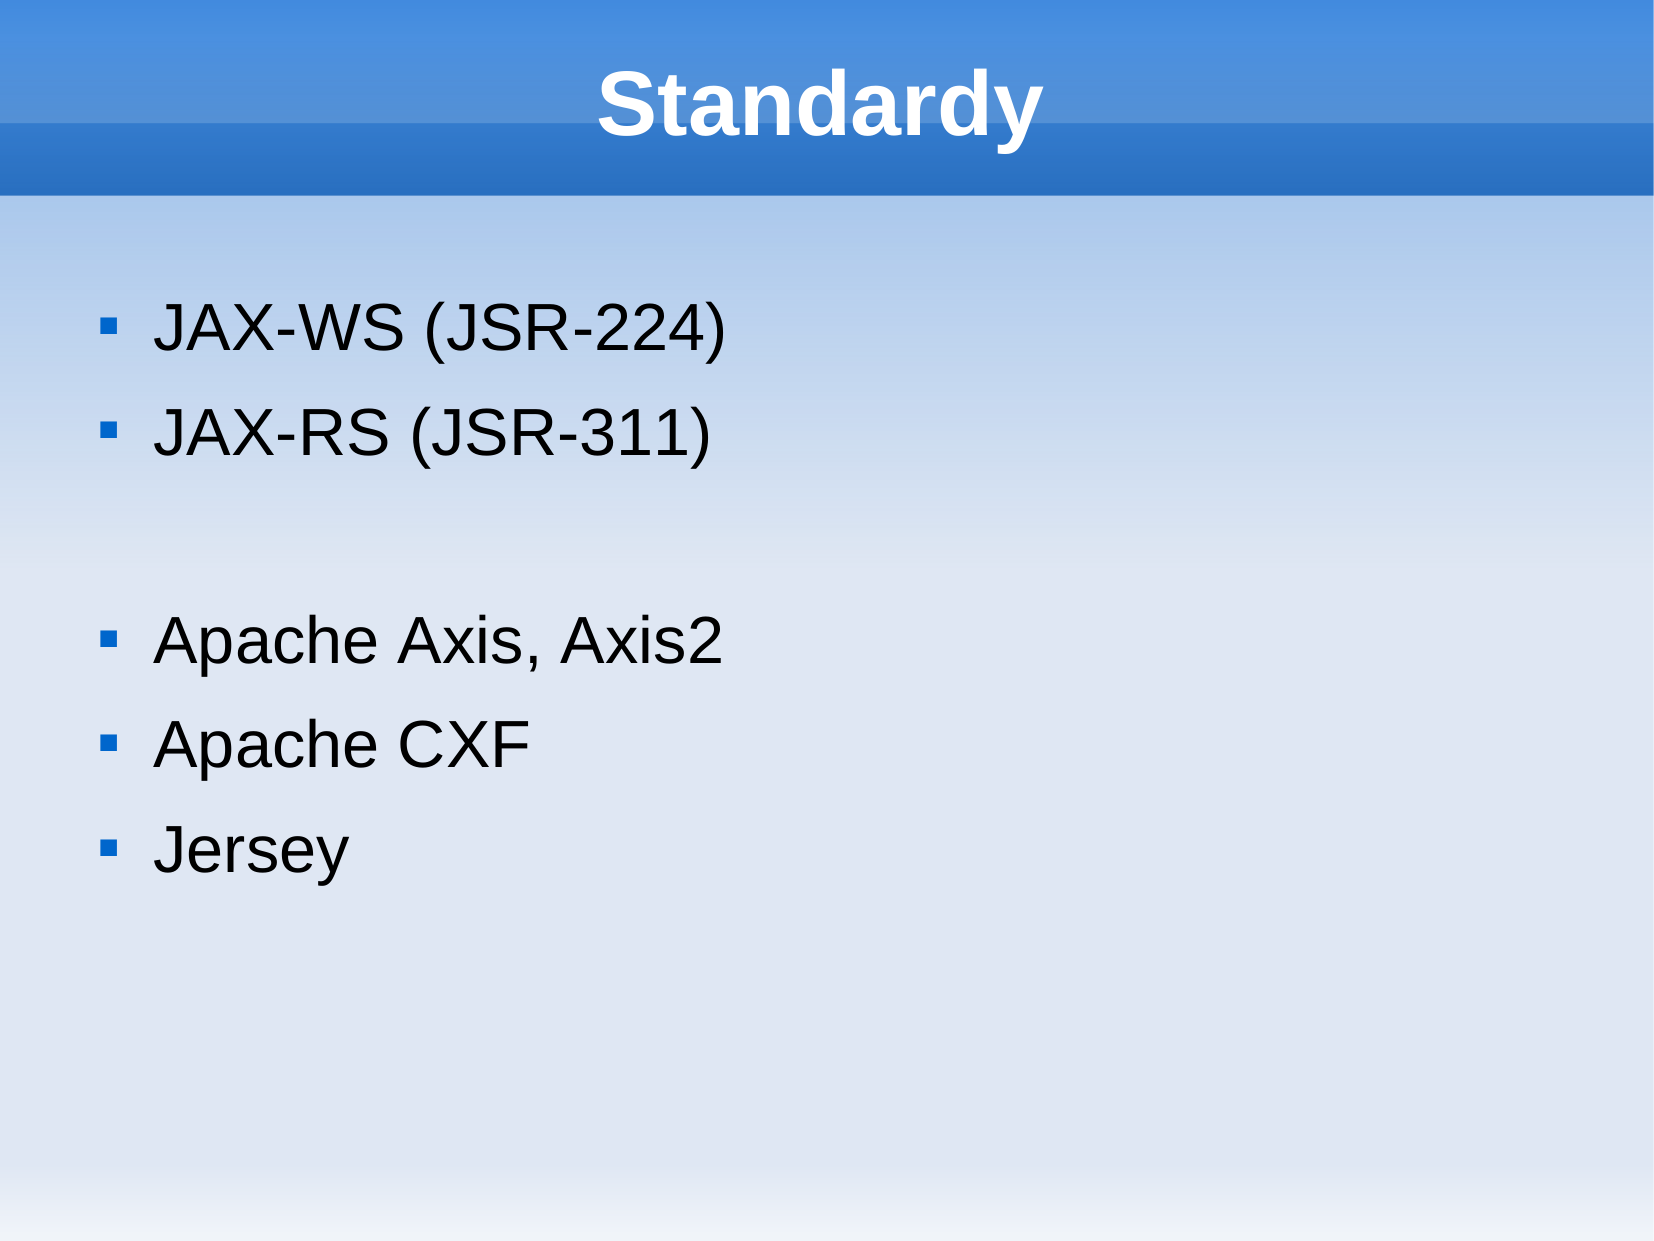

# Standardy
JAX-WS (JSR-224)
JAX-RS (JSR-311)
Apache Axis, Axis2
Apache CXF
Jersey